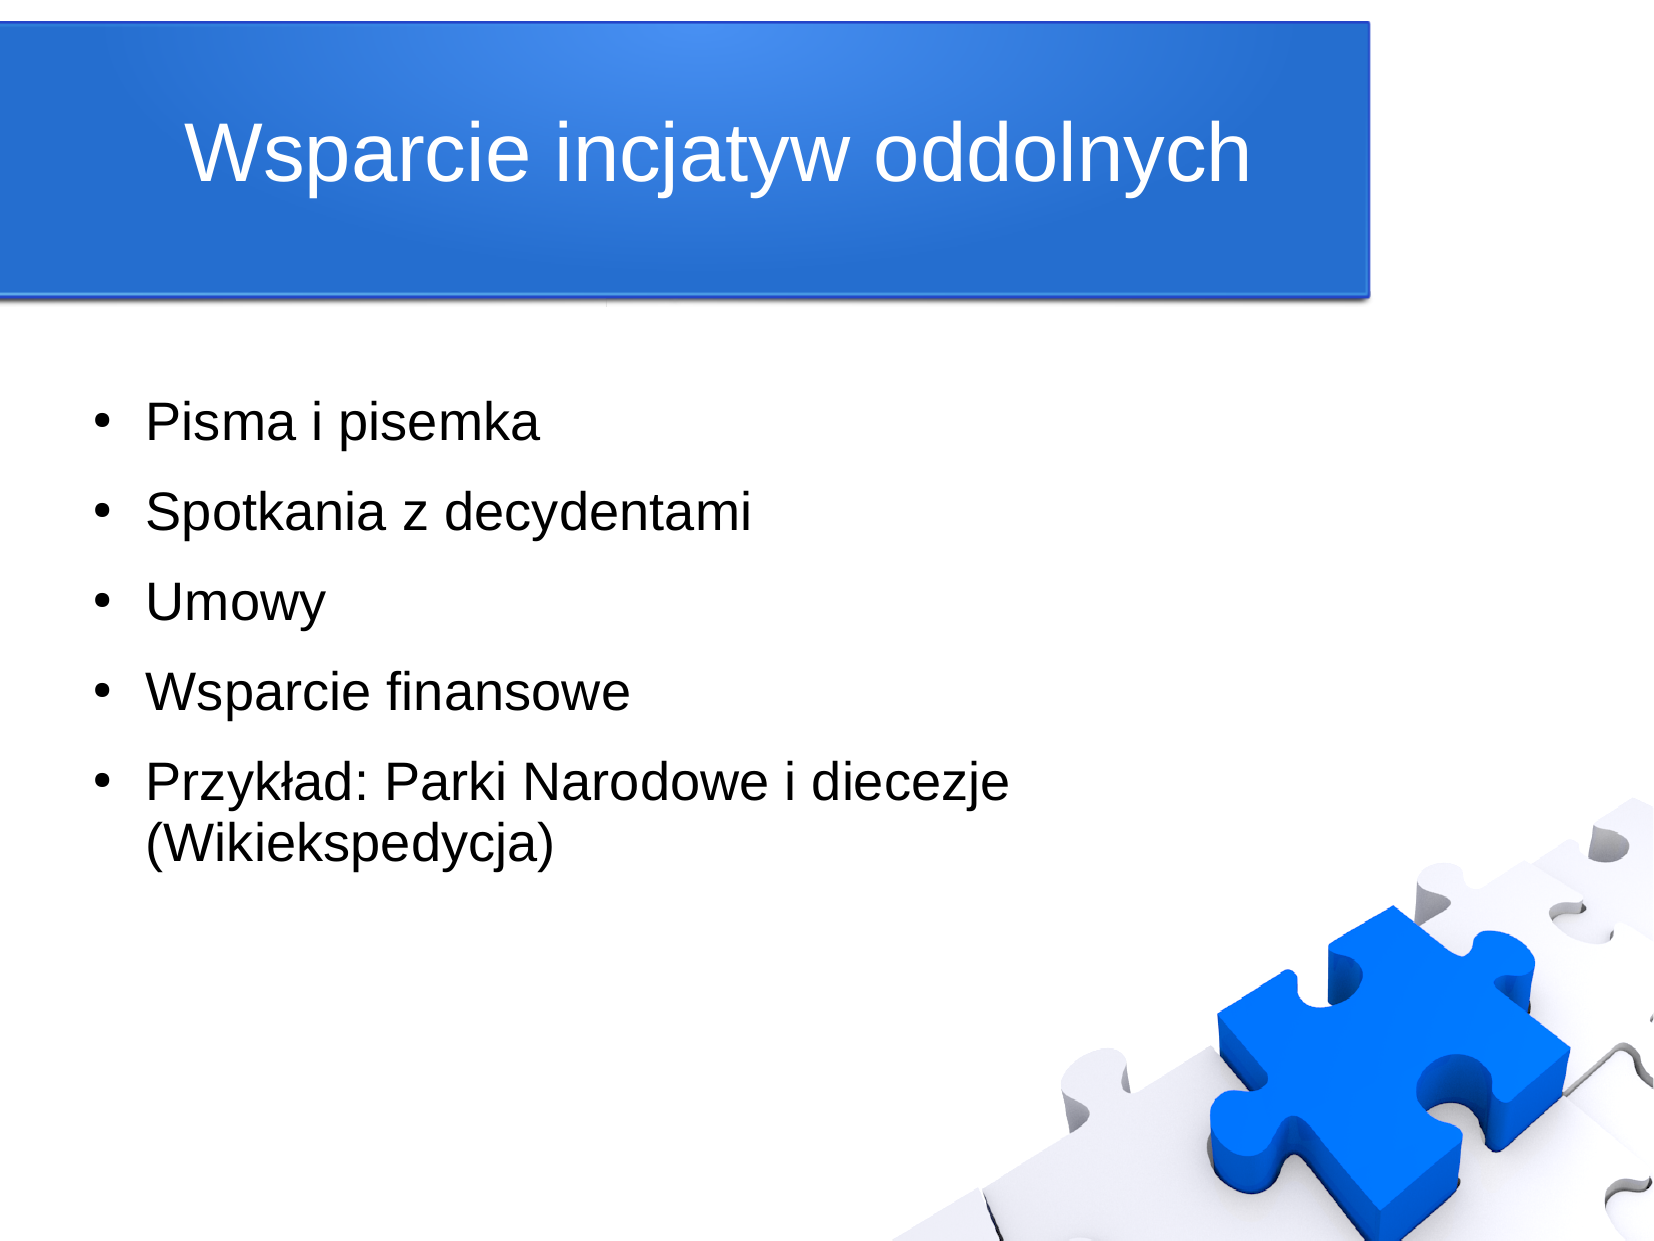

# Wsparcie incjatyw oddolnych
Pisma i pisemka
Spotkania z decydentami
Umowy
Wsparcie finansowe
Przykład: Parki Narodowe i diecezje (Wikiekspedycja)